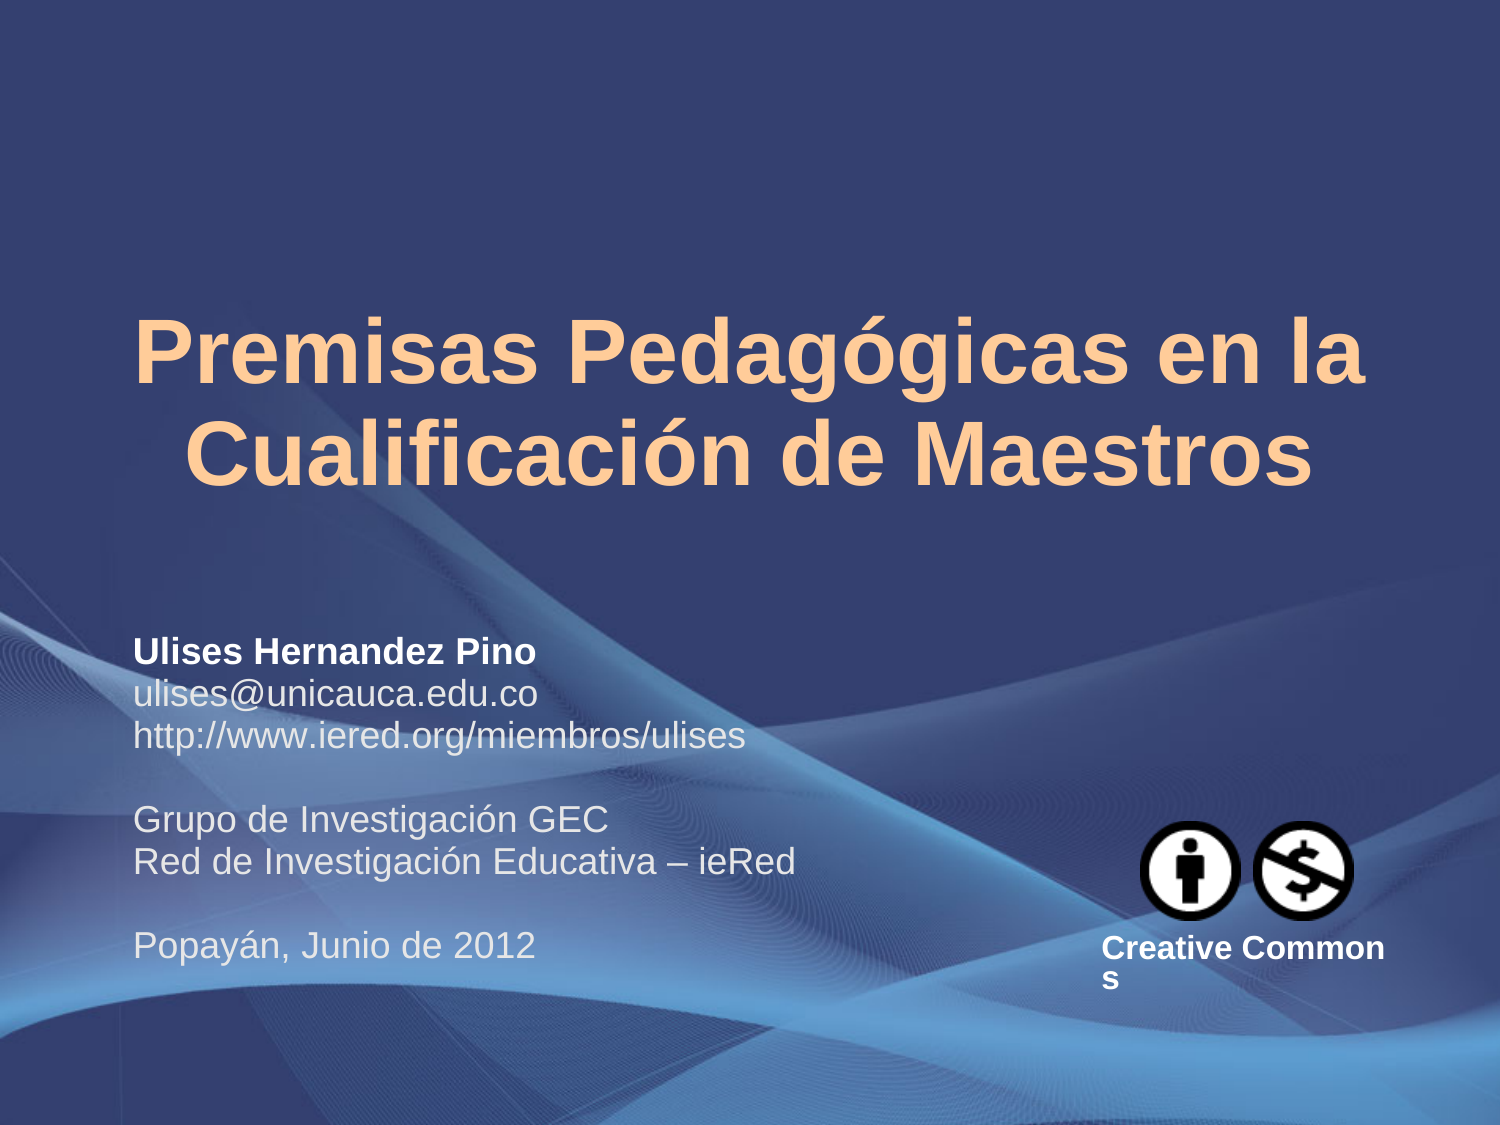

# Premisas Pedagógicas en la Cualificación de Maestros
Ulises Hernandez Pino
ulises@unicauca.edu.co
http://www.iered.org/miembros/ulises
Grupo de Investigación GEC
Red de Investigación Educativa – ieRed
Popayán, Junio de 2012
Creative Commons